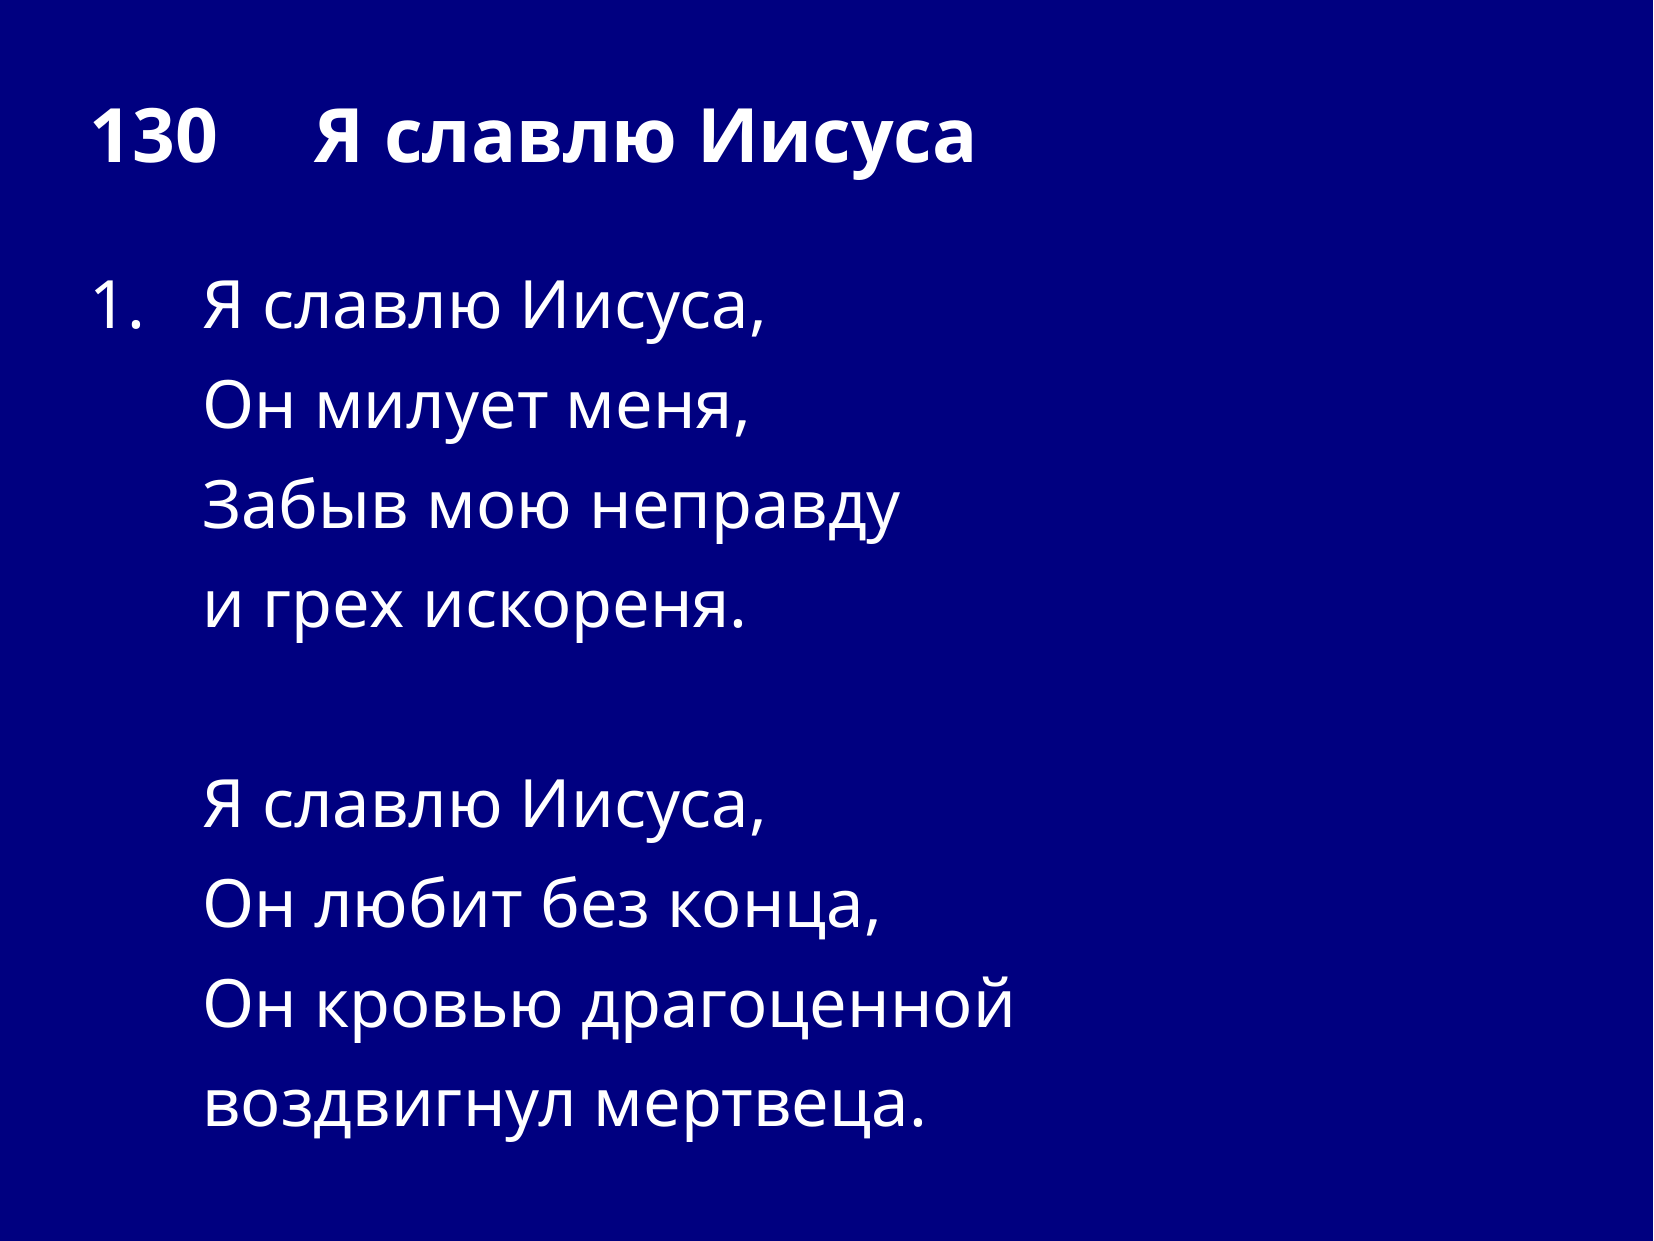

130	Я славлю Иисуса
1.	Я славлю Иисуса,
	Он милует меня,
	Забыв мою неправду
	и грех искореня.
	Я славлю Иисуса,
	Он любит без конца,
	Он кровью драгоценной
	воздвигнул мертвеца.